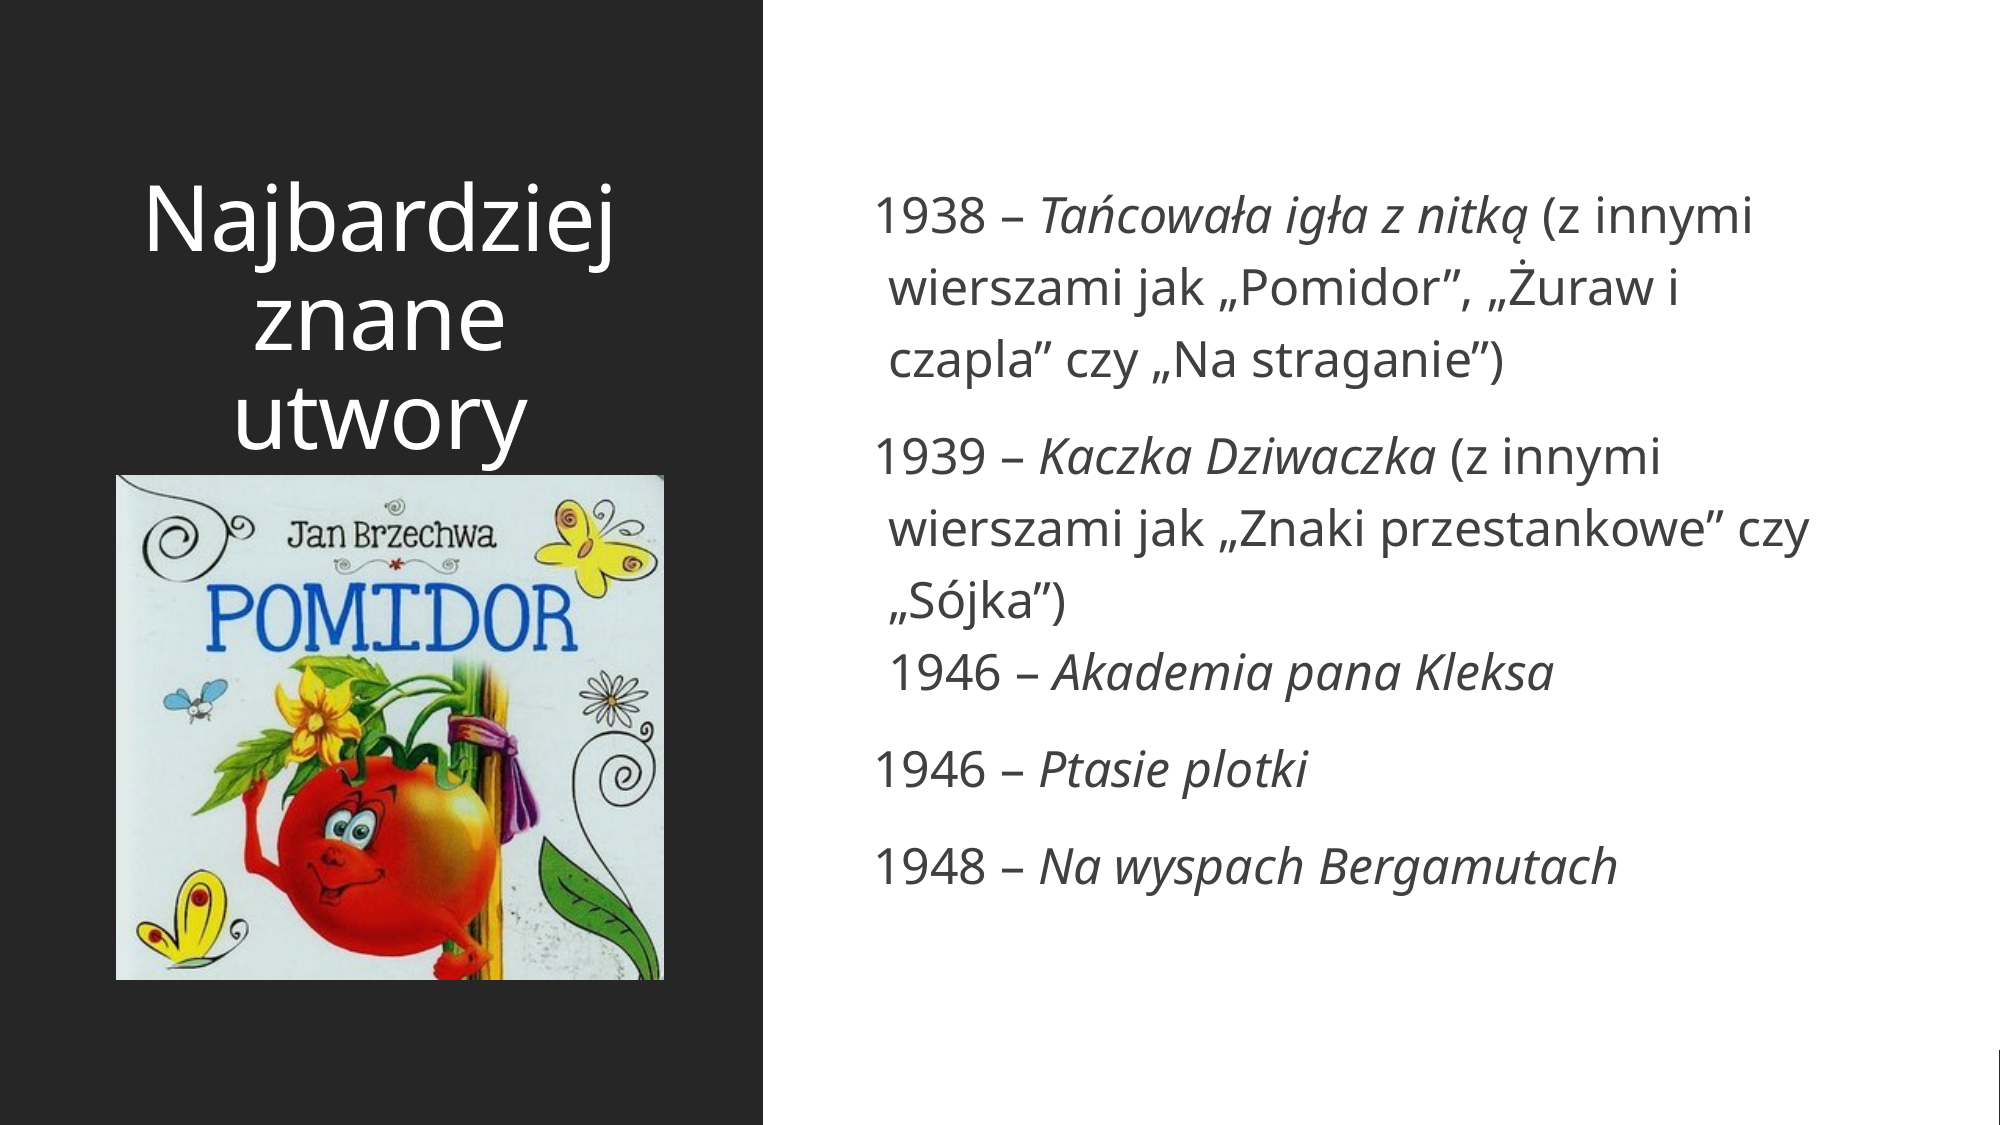

# Najbardziej znane utwory
1938 – Tańcowała igła z nitką (z innymi wierszami jak „Pomidor”, „Żuraw i czapla” czy „Na straganie”)
1939 – Kaczka Dziwaczka (z innymi wierszami jak „Znaki przestankowe” czy „Sójka”)
1946 – Akademia pana Kleksa
1946 – Ptasie plotki
1948 – Na wyspach Bergamutach